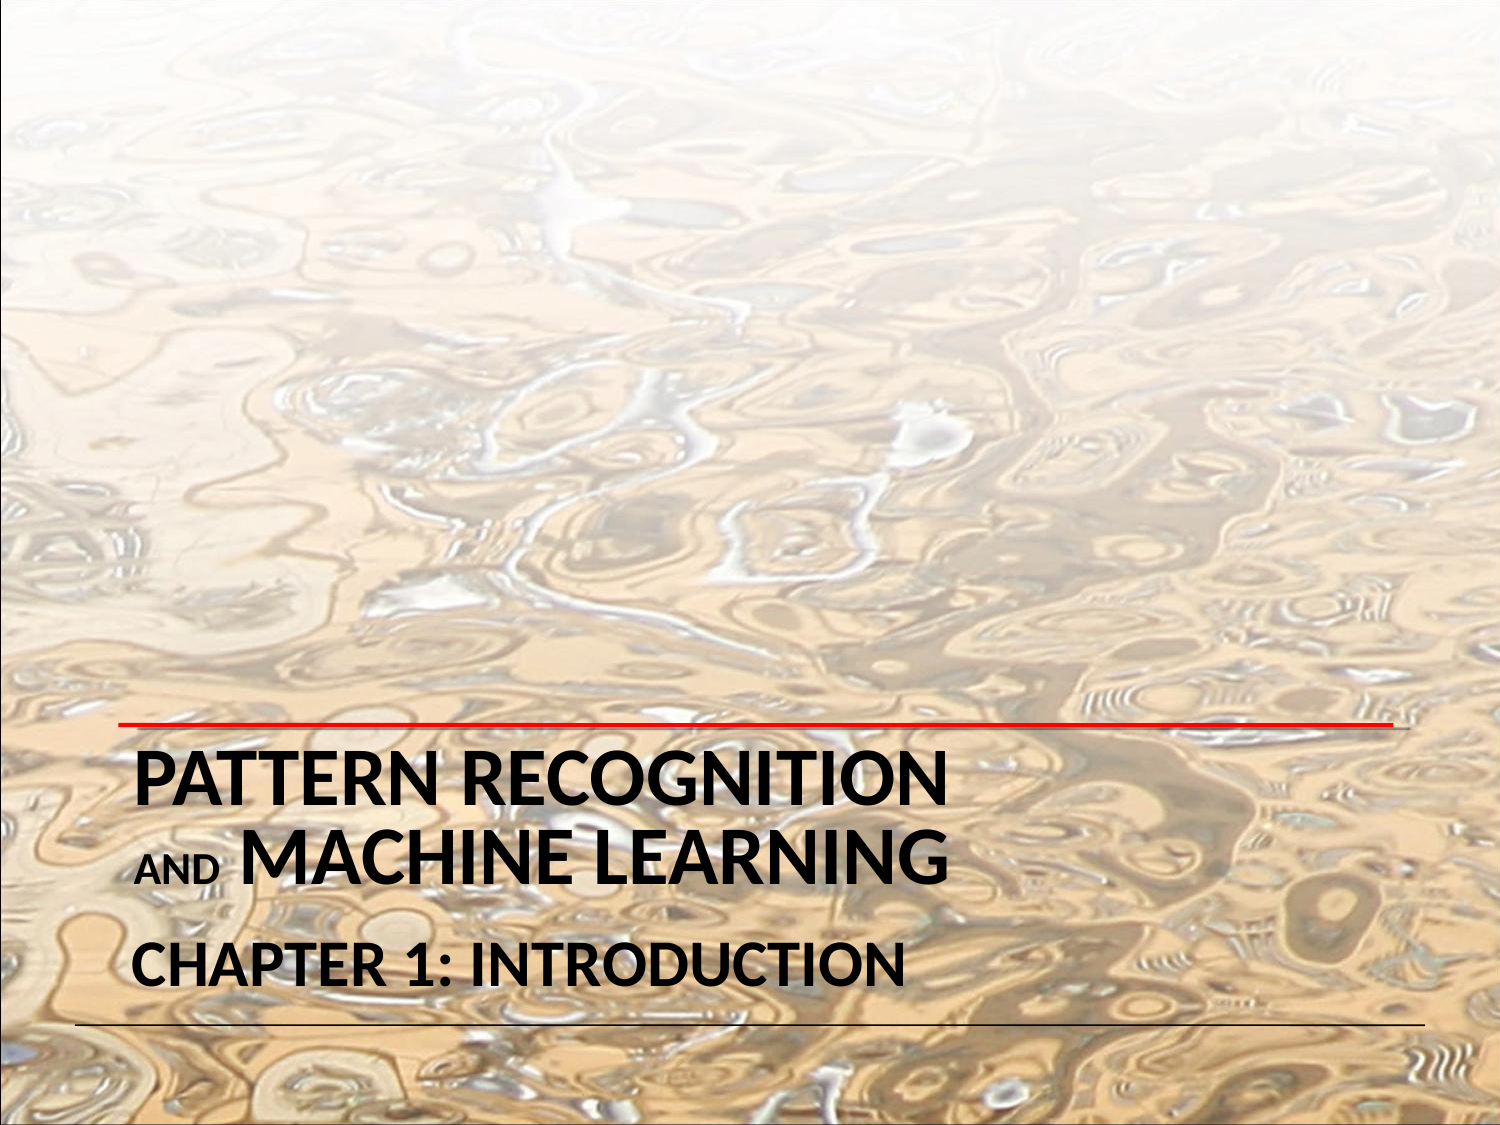

#
PATTERN RECOGNITION
AND MACHINE LEARNING
CHAPTER 1: INTRODUCTION